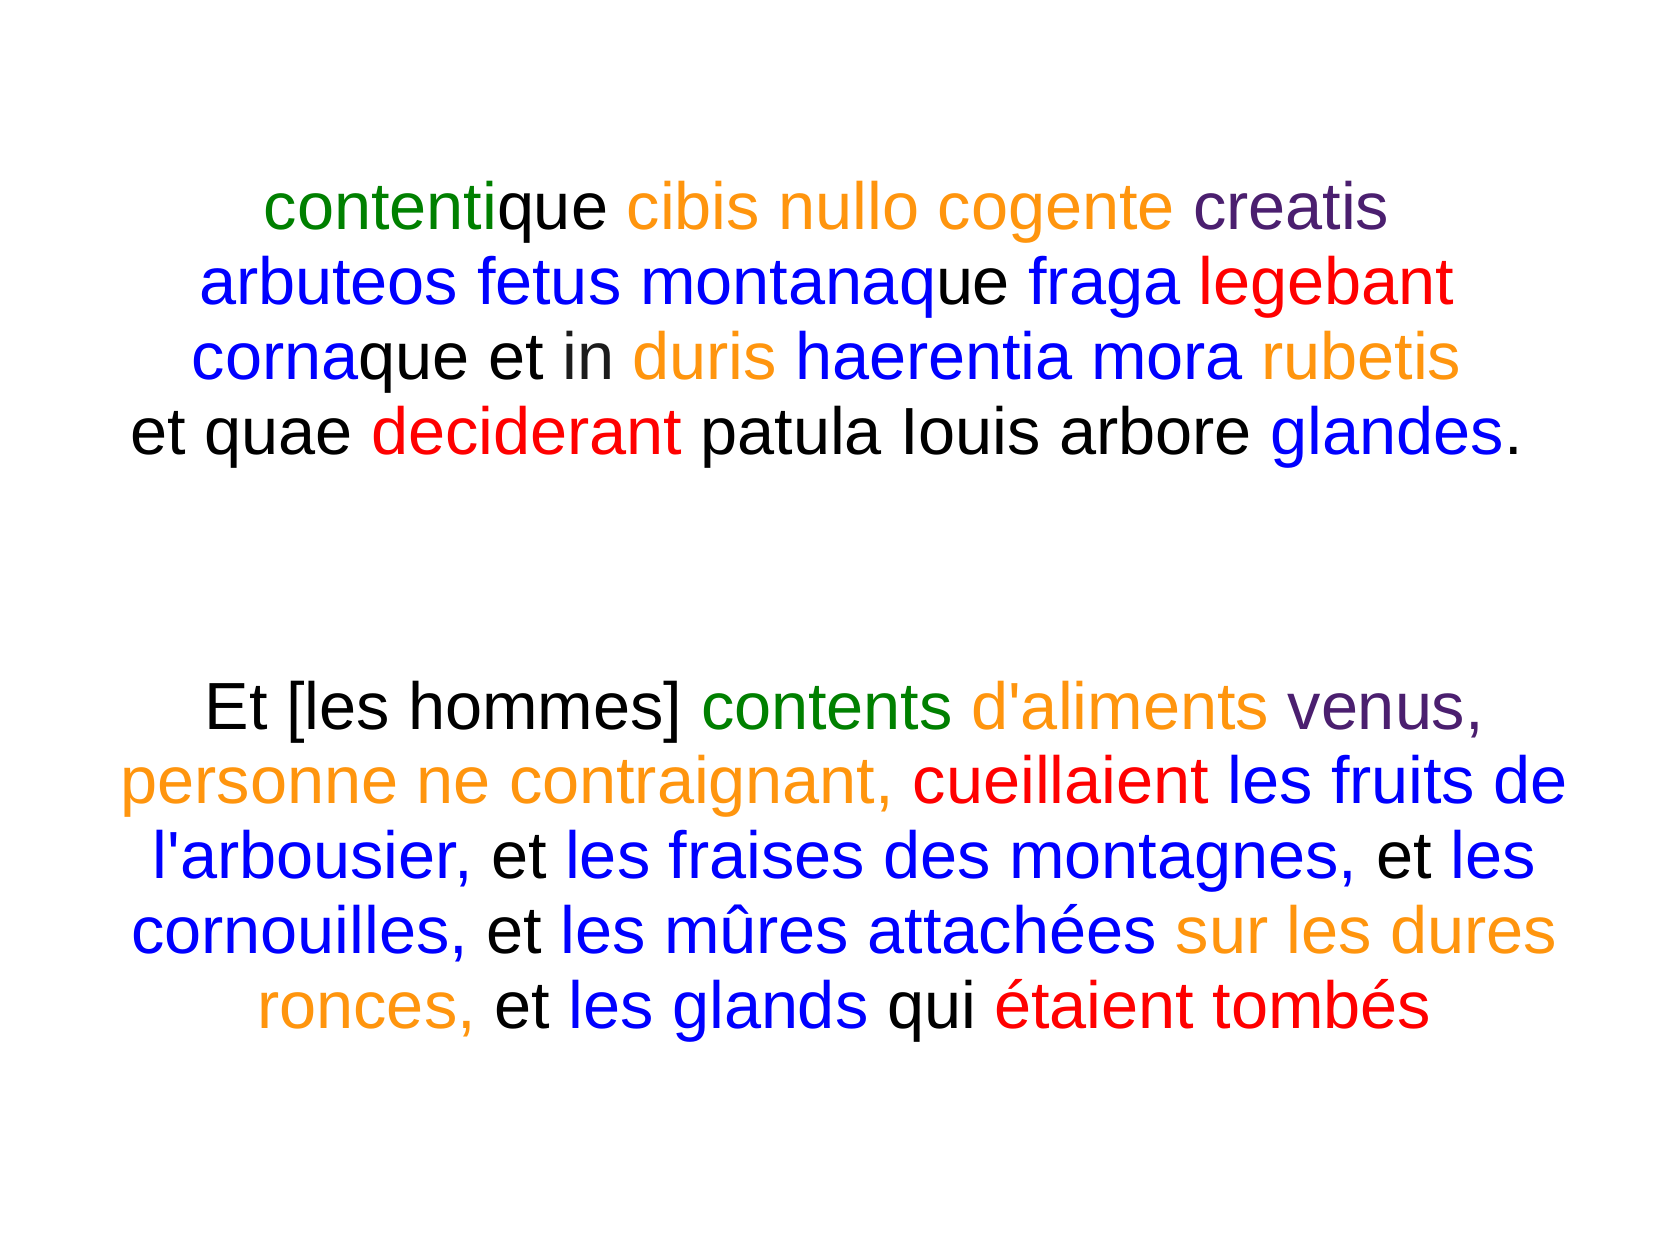

# contentique cibis nullo cogente creatis arbuteos fetus montanaque fraga legebant cornaque et in duris haerentia mora rubetis et quae deciderant patula Iouis arbore glandes.
Et [les hommes] contents d'aliments venus, personne ne contraignant, cueillaient les fruits de l'arbousier, et les fraises des montagnes, et les cornouilles, et les mûres attachées sur les dures ronces, et les glands qui étaient tombés